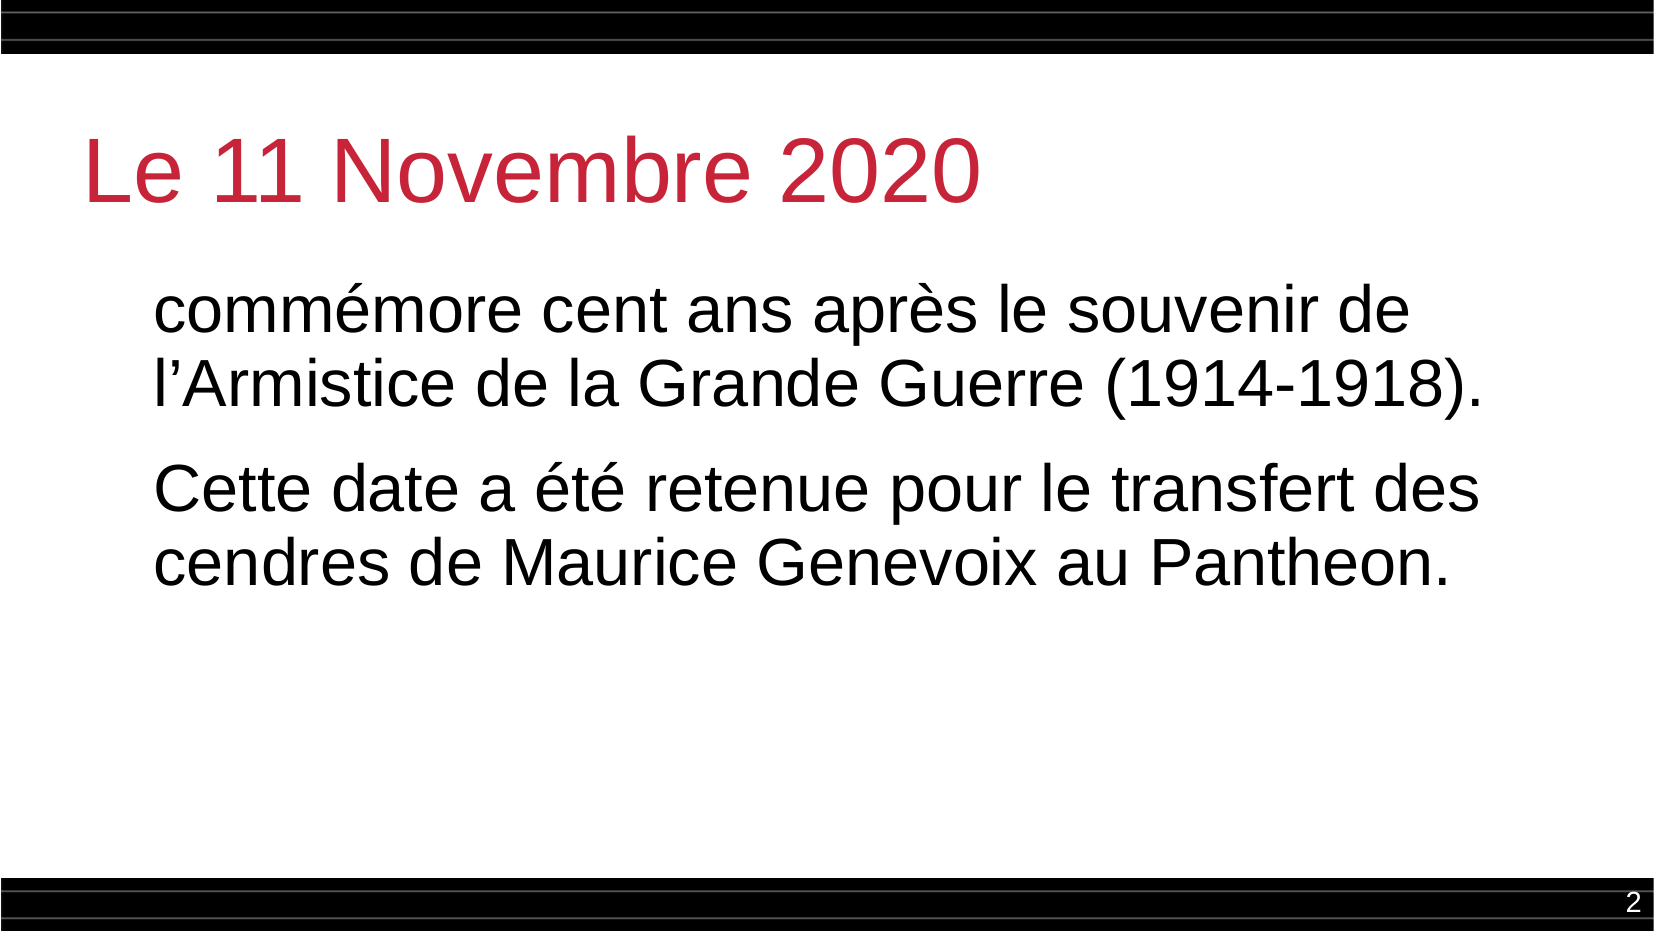

# Le 11 Novembre 2020
commémore cent ans après le souvenir de l’Armistice de la Grande Guerre (1914-1918).
Cette date a été retenue pour le transfert des cendres de Maurice Genevoix au Pantheon.